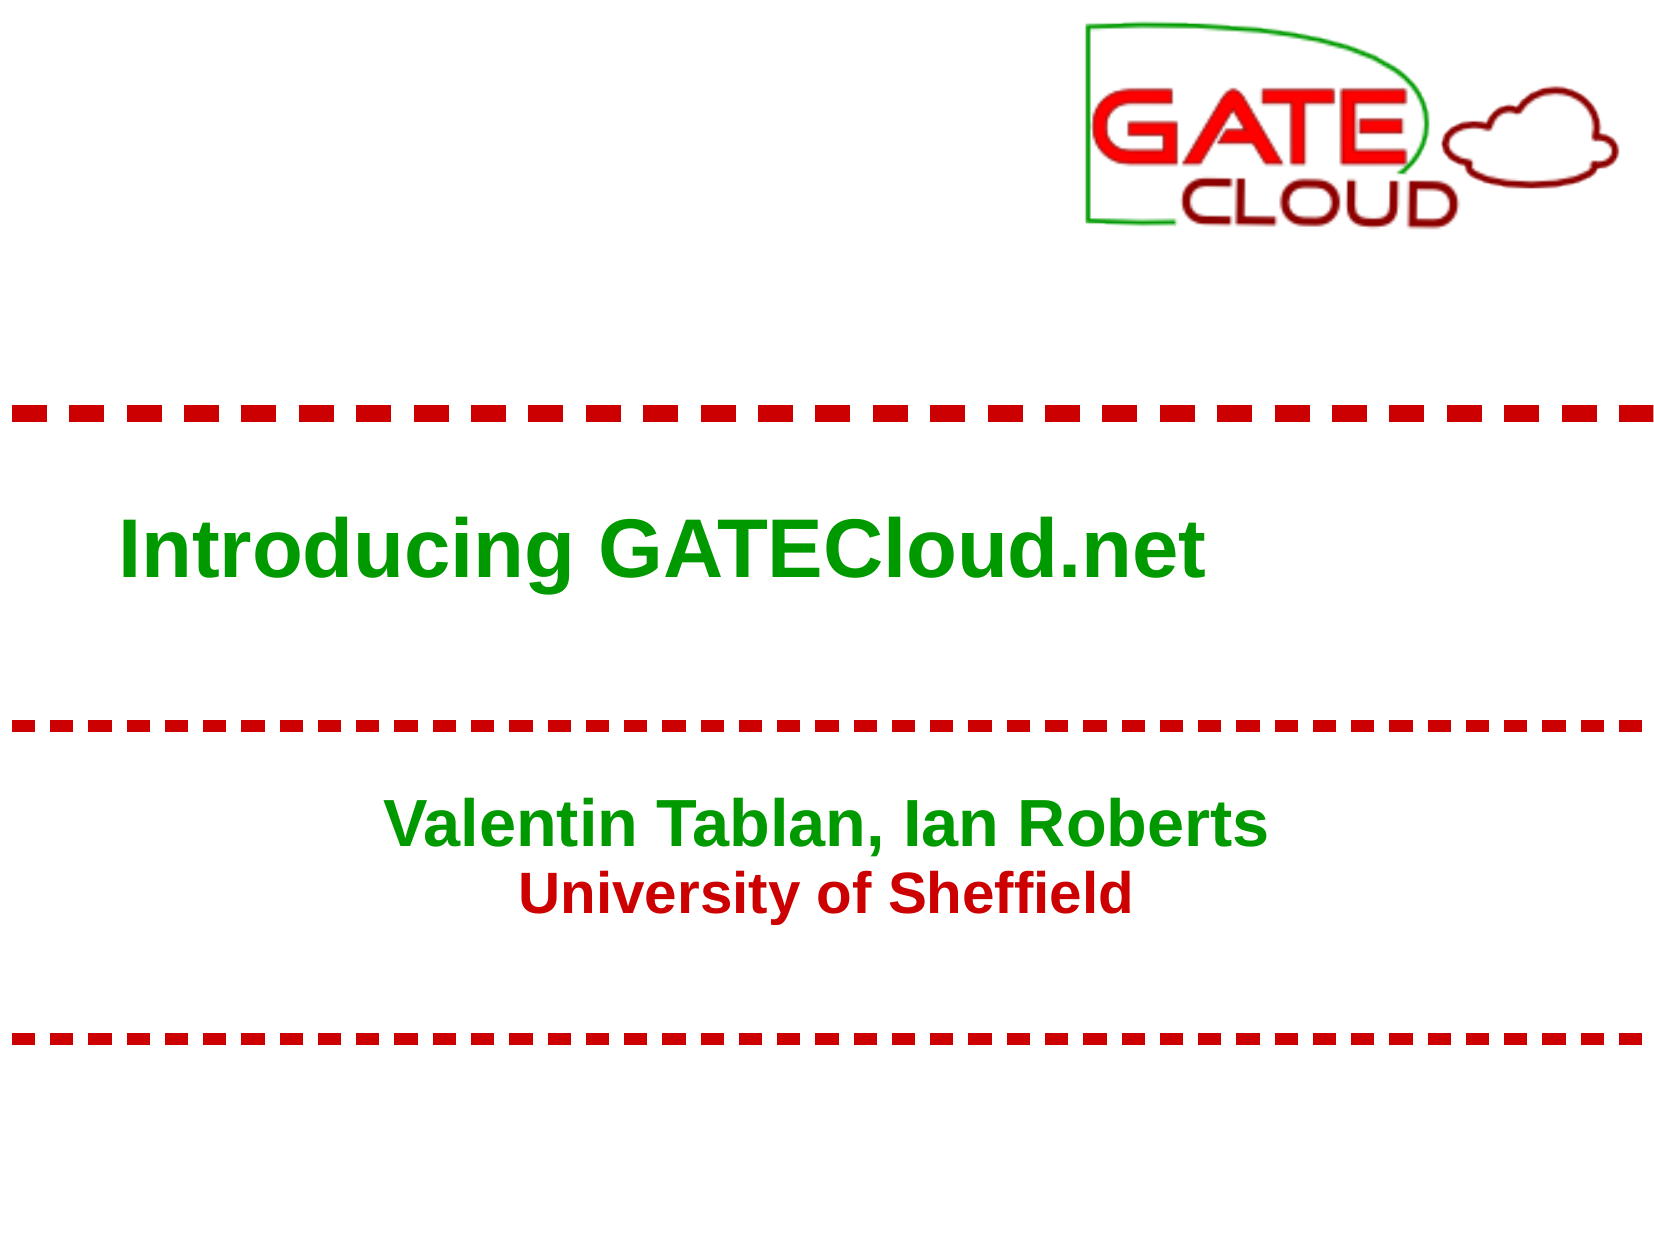

# Introducing GATECloud.net
Valentin Tablan, Ian Roberts
University of Sheffield